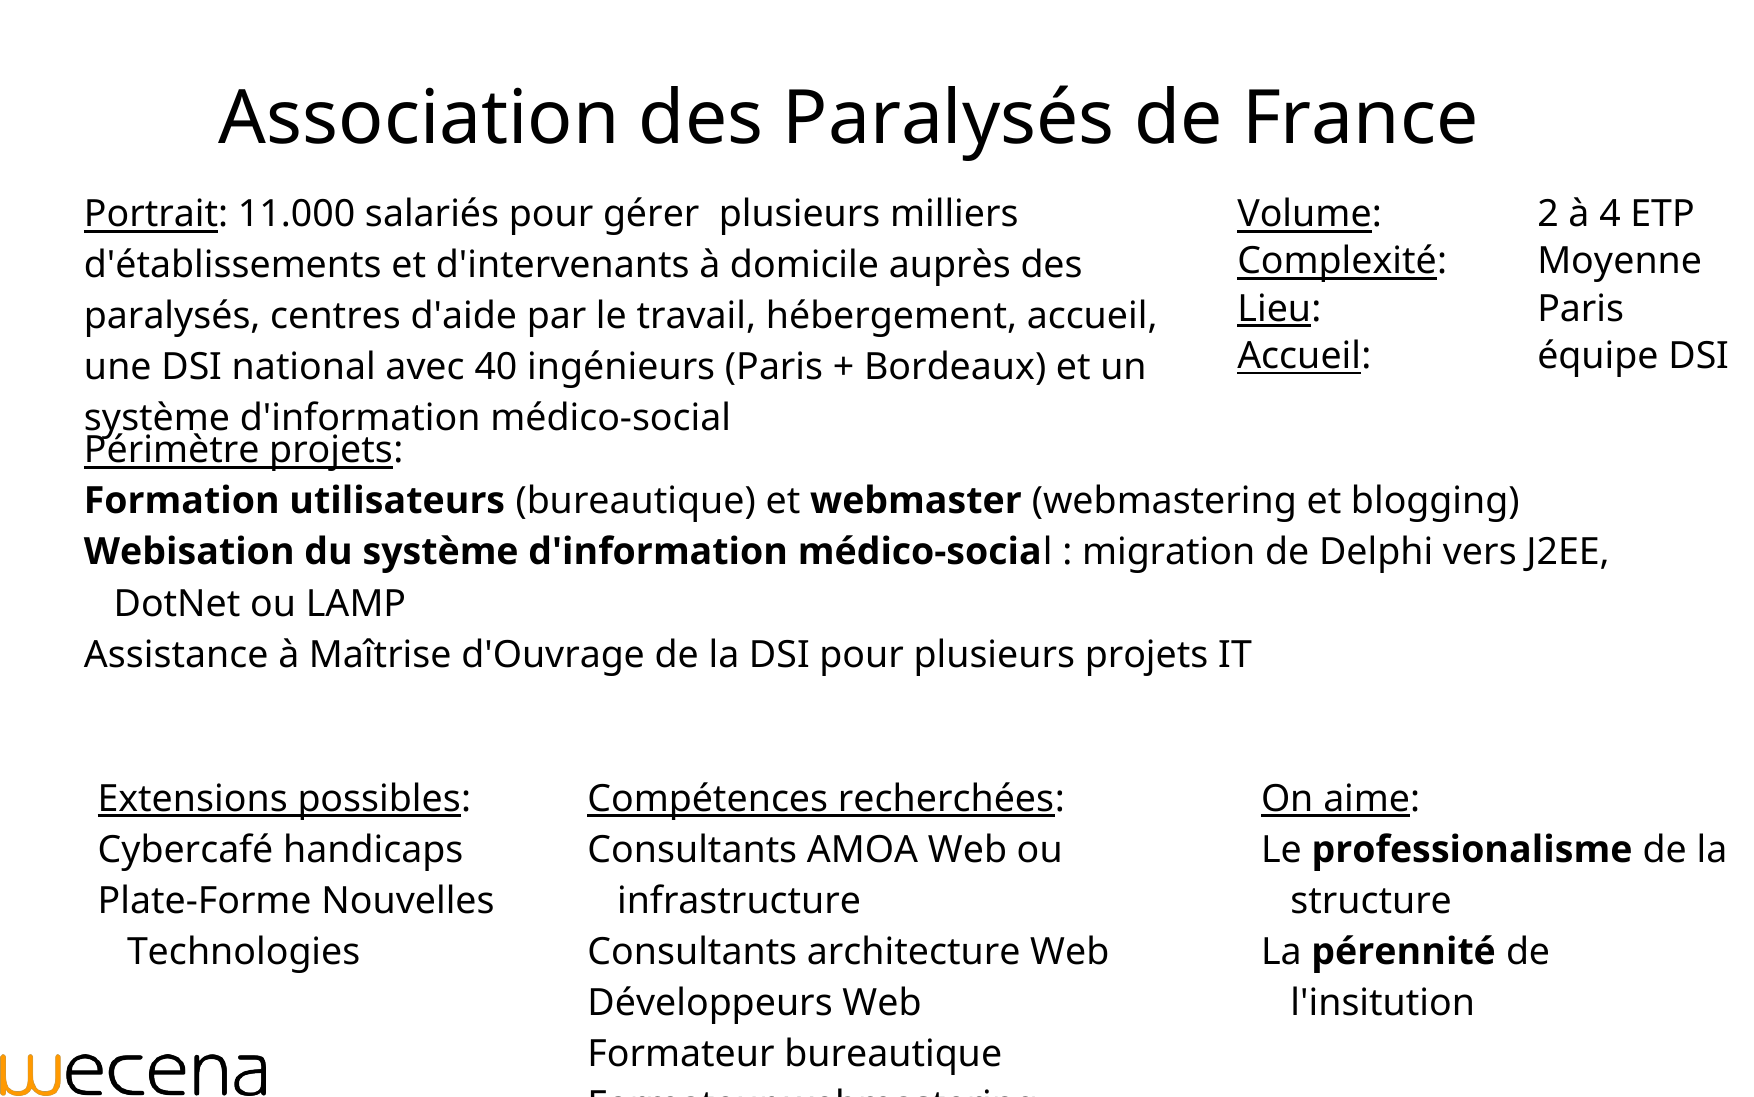

# Association des Paralysés de France
Portrait: 11.000 salariés pour gérer plusieurs milliers d'établissements et d'intervenants à domicile auprès des paralysés, centres d'aide par le travail, hébergement, accueil, une DSI national avec 40 ingénieurs (Paris + Bordeaux) et un système d'information médico-social
Volume:		2 à 4 ETP
Complexité: 	Moyenne
Lieu: 		Paris
Accueil: 	 	équipe DSI
Périmètre projets:
Formation utilisateurs (bureautique) et webmaster (webmastering et blogging)
Webisation du système d'information médico-social : migration de Delphi vers J2EE, DotNet ou LAMP
Assistance à Maîtrise d'Ouvrage de la DSI pour plusieurs projets IT
Extensions possibles:
Cybercafé handicaps
Plate-Forme Nouvelles
Technologies
Compétences recherchées:
Consultants AMOA Web ou
infrastructure
Consultants architecture Web
Développeurs Web
Formateur bureautique
Formateur webmastering
On aime:
Le professionalisme de la
structure
La pérennité de
l'insitution